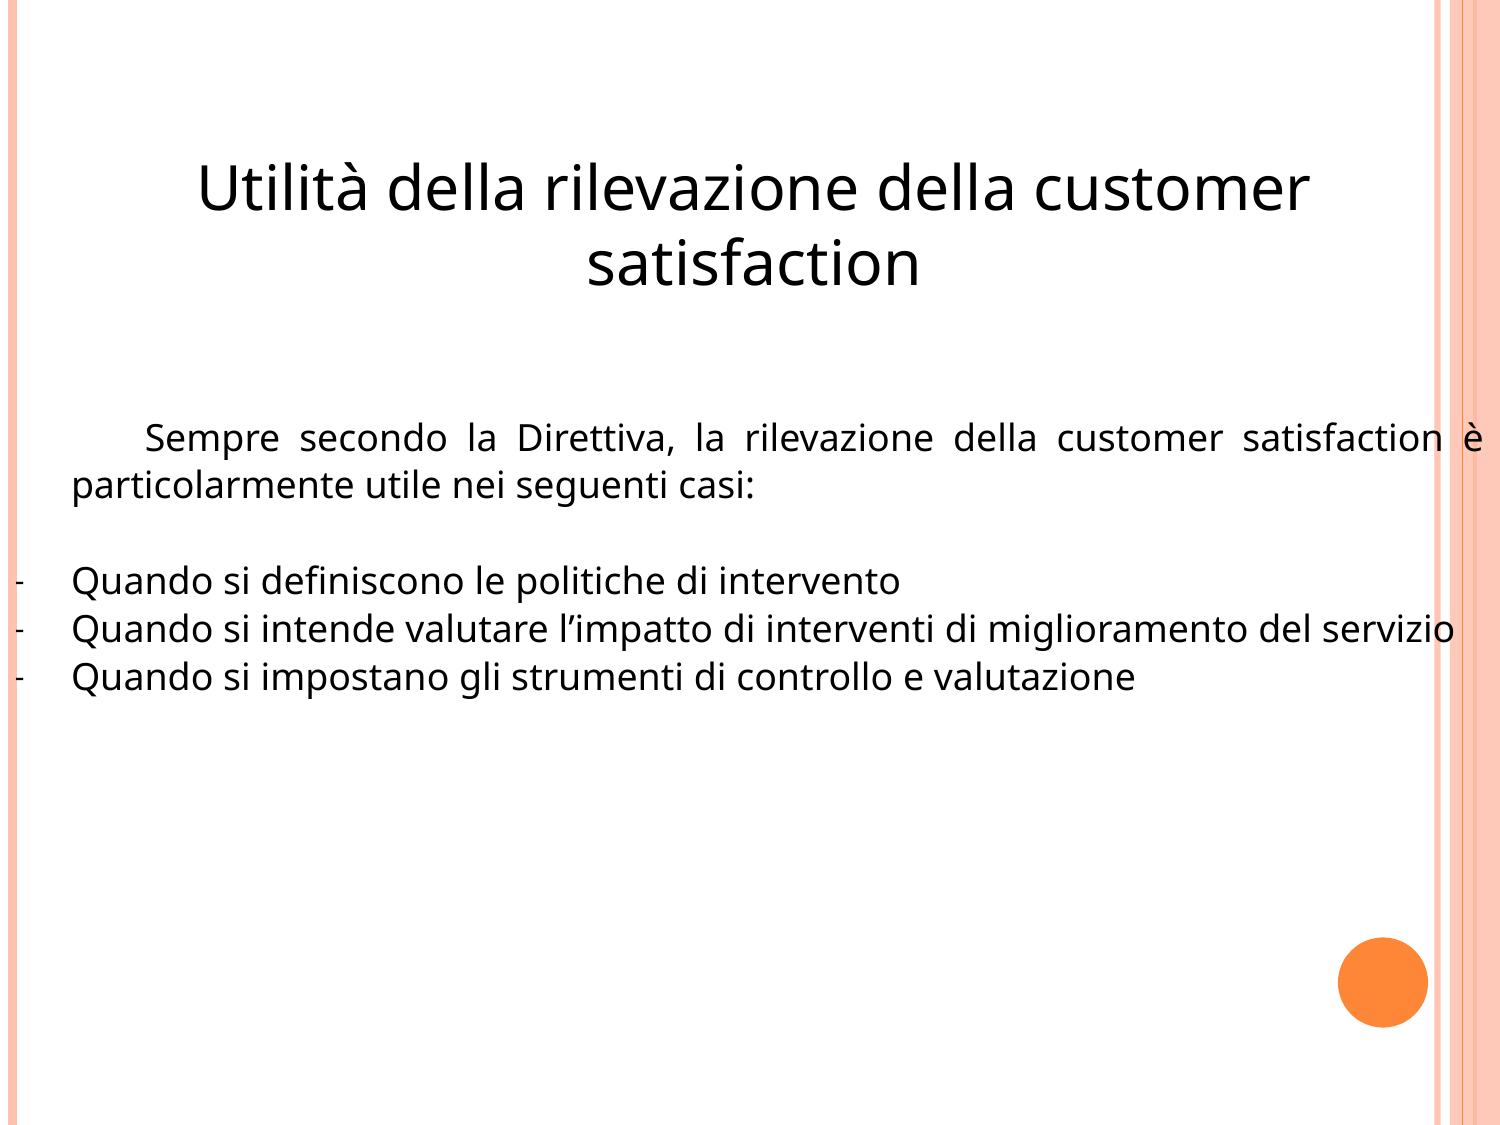

Utilità della rilevazione della customer satisfaction
	Sempre secondo la Direttiva, la rilevazione della customer satisfaction è particolarmente utile nei seguenti casi:
Quando si definiscono le politiche di intervento
Quando si intende valutare l’impatto di interventi di miglioramento del servizio
Quando si impostano gli strumenti di controllo e valutazione